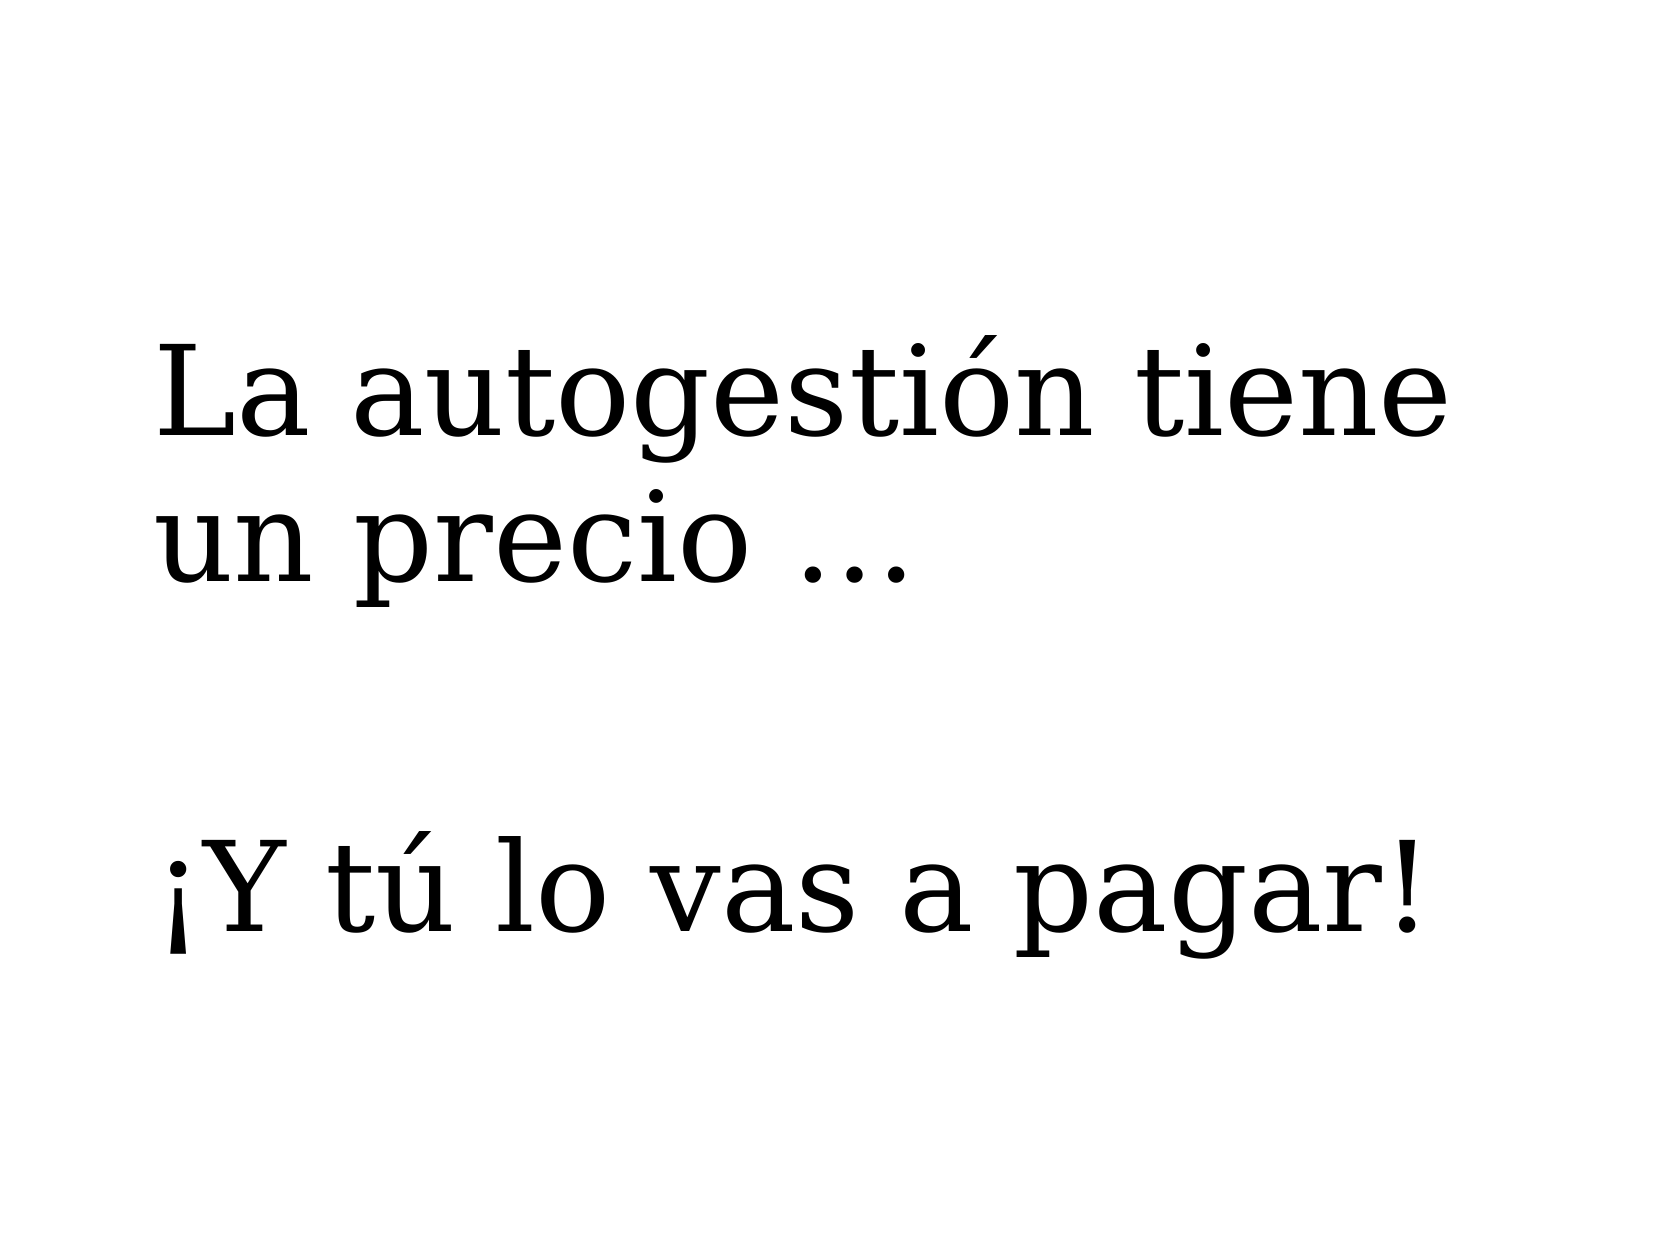

# La autogestión tiene un precio …
¡Y tú lo vas a pagar!